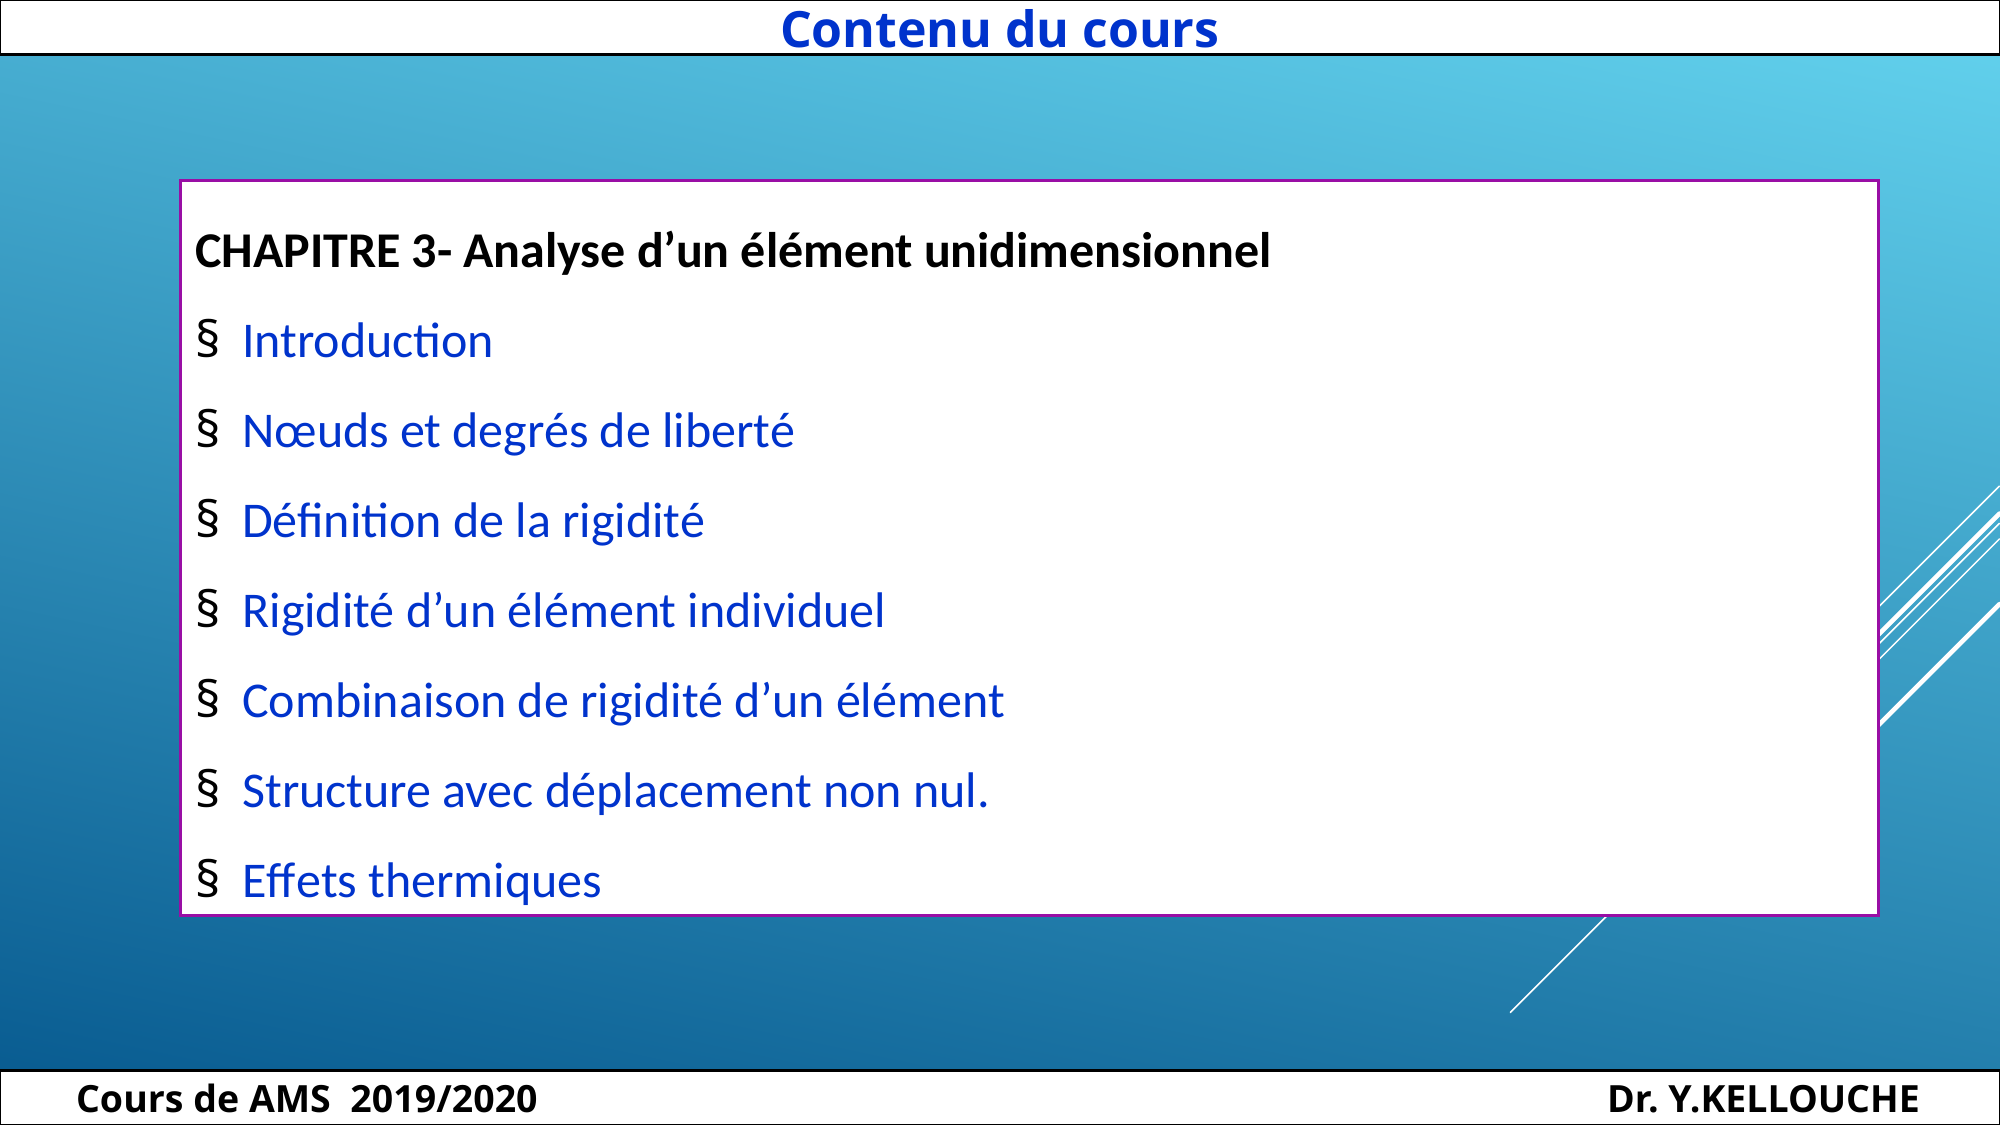

Contenu du cours
CHAPITRE 3- Analyse d’un élément unidimensionnel
Introduction
Nœuds et degrés de liberté
Définition de la rigidité
Rigidité d’un élément individuel
Combinaison de rigidité d’un élément
Structure avec déplacement non nul.
Effets thermiques
Cours de AMS 2019/2020 Dr. Y.KELLOUCHE